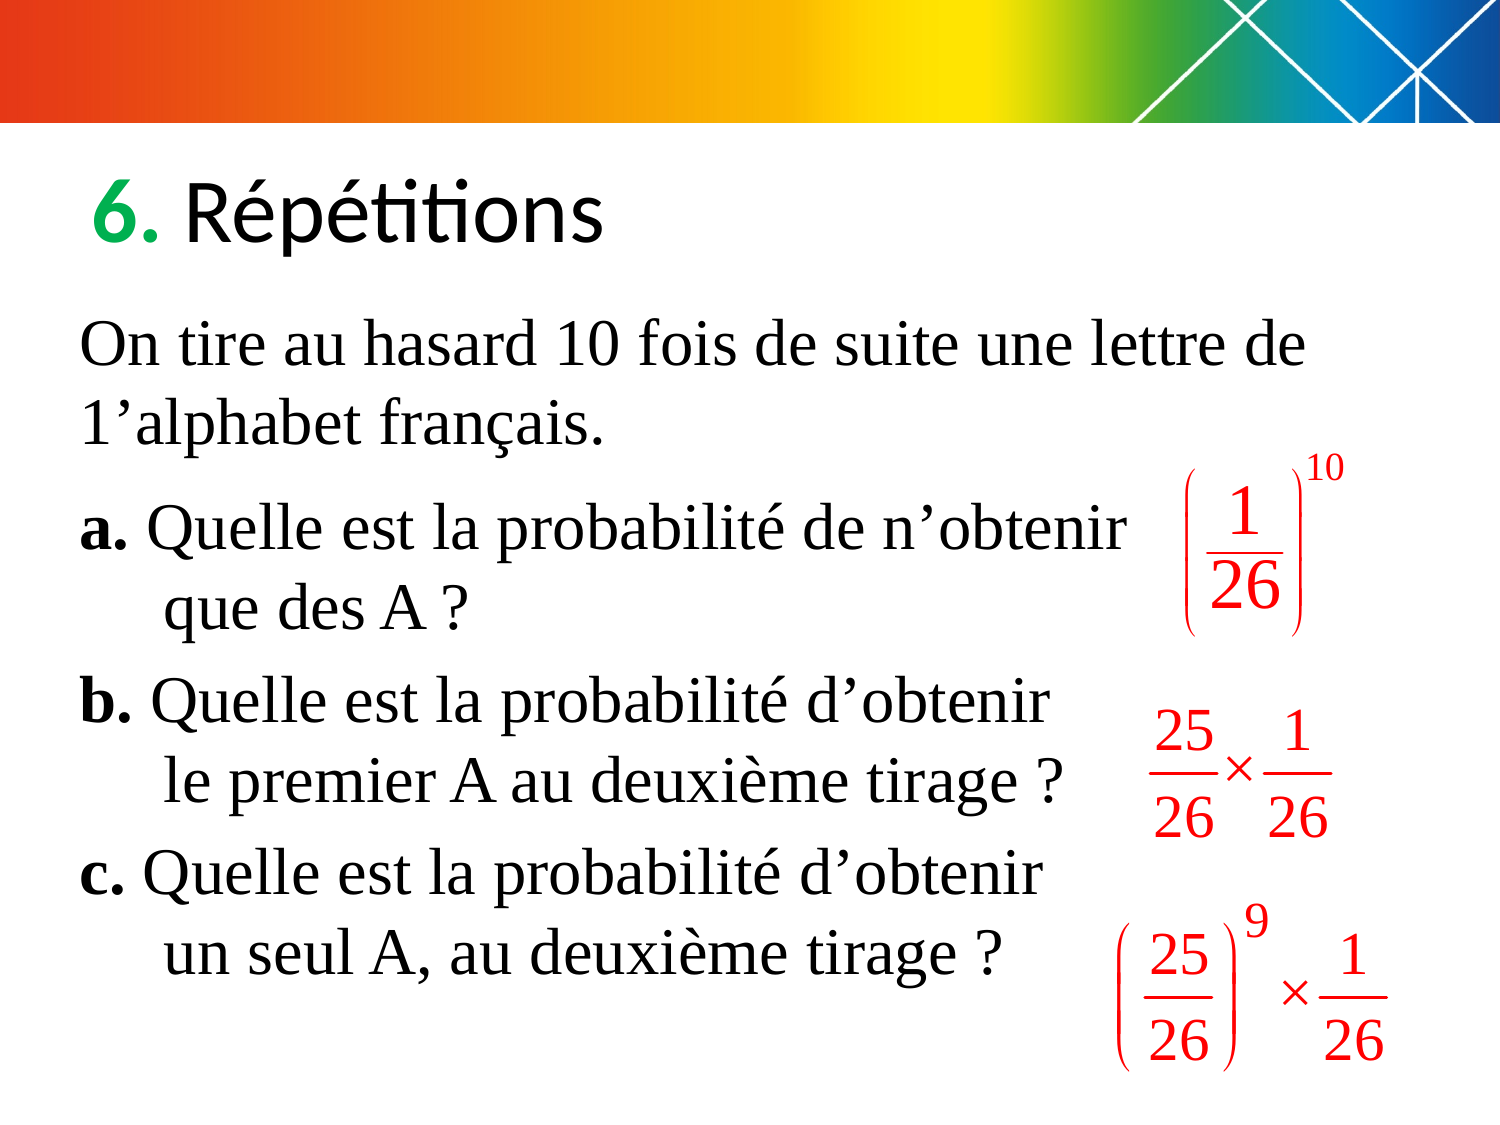

# 6. Répétitions
On tire au hasard 10 fois de suite une lettre de 1’alphabet français.
a. Quelle est la probabilité de n’obtenir
que des A ?
b. Quelle est la probabilité d’obtenir
le premier A au deuxième tirage ?
c. Quelle est la probabilité d’obtenir
un seul A, au deuxième tirage ?